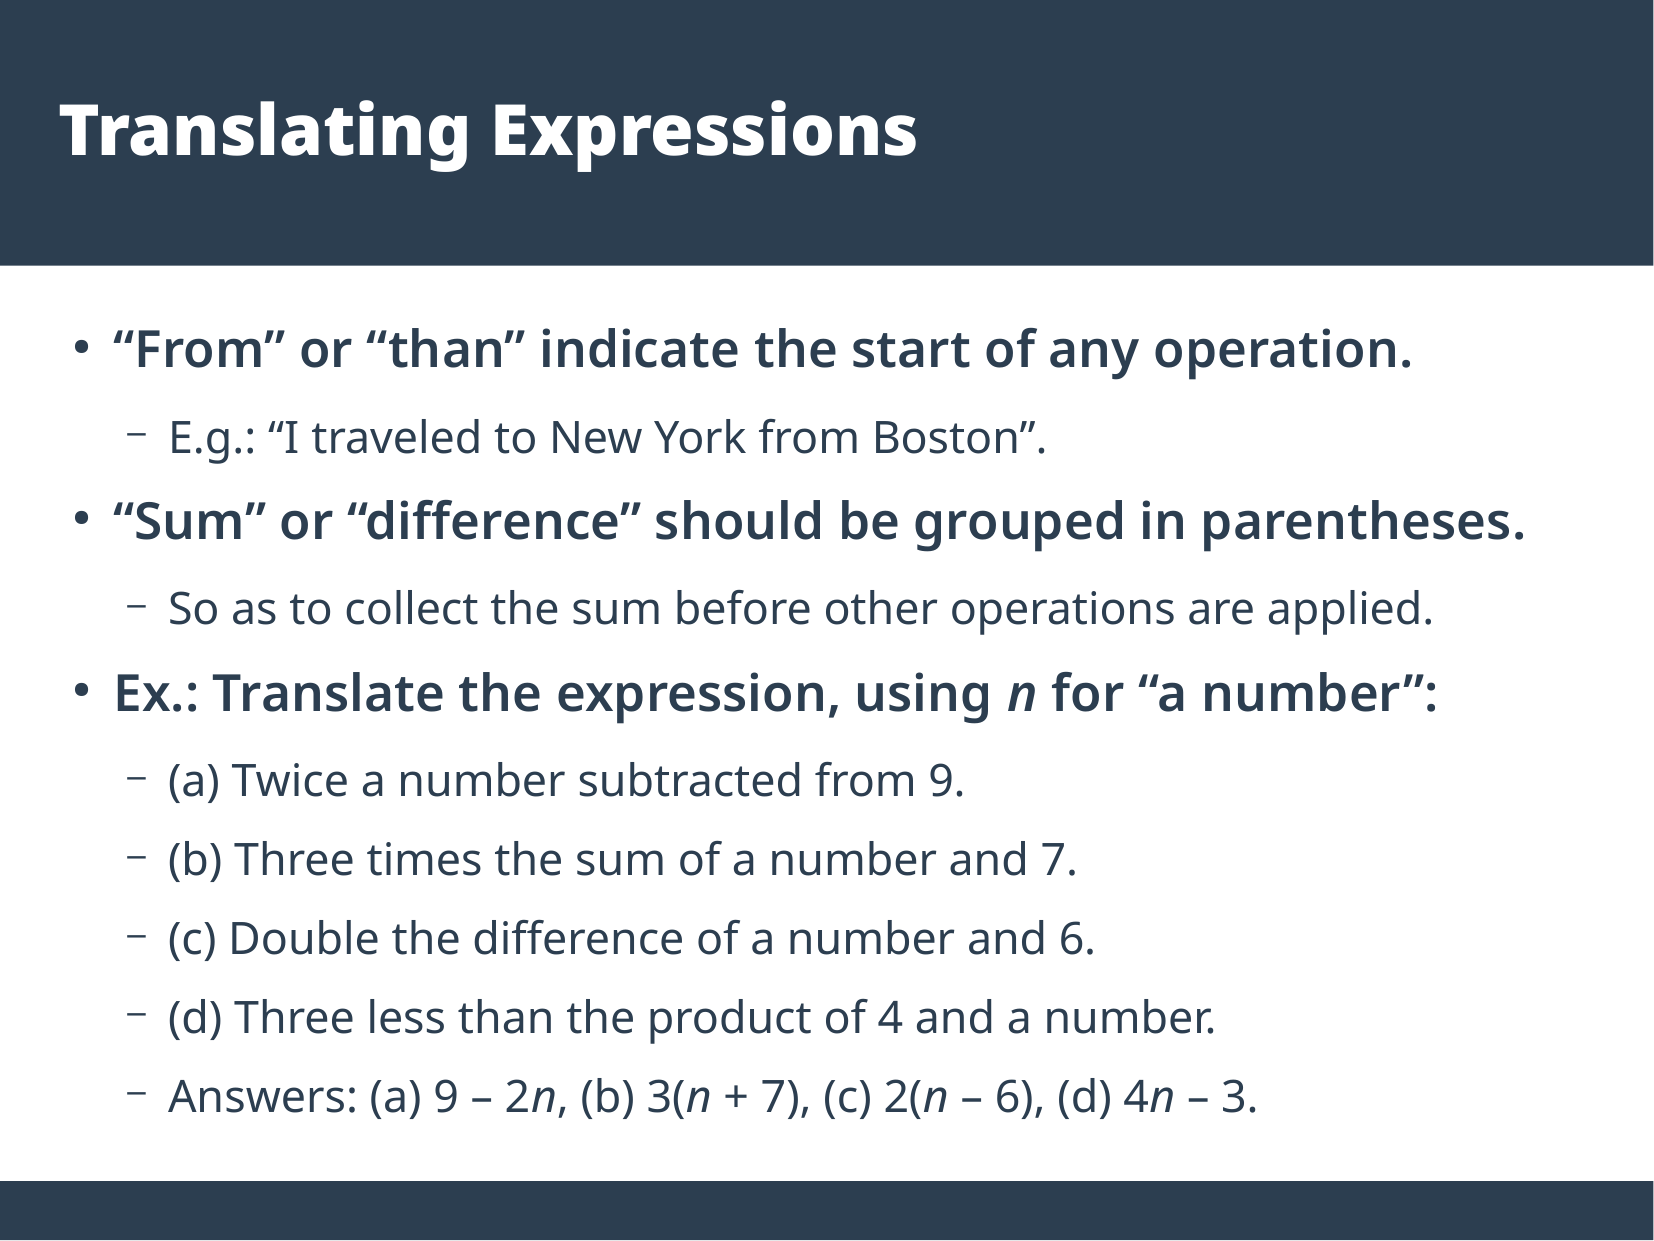

# Translating Expressions
“From” or “than” indicate the start of any operation.
E.g.: “I traveled to New York from Boston”.
“Sum” or “difference” should be grouped in parentheses.
So as to collect the sum before other operations are applied.
Ex.: Translate the expression, using n for “a number”:
(a) Twice a number subtracted from 9.
(b) Three times the sum of a number and 7.
(c) Double the difference of a number and 6.
(d) Three less than the product of 4 and a number.
Answers: (a) 9 – 2n, (b) 3(n + 7), (c) 2(n – 6), (d) 4n – 3.